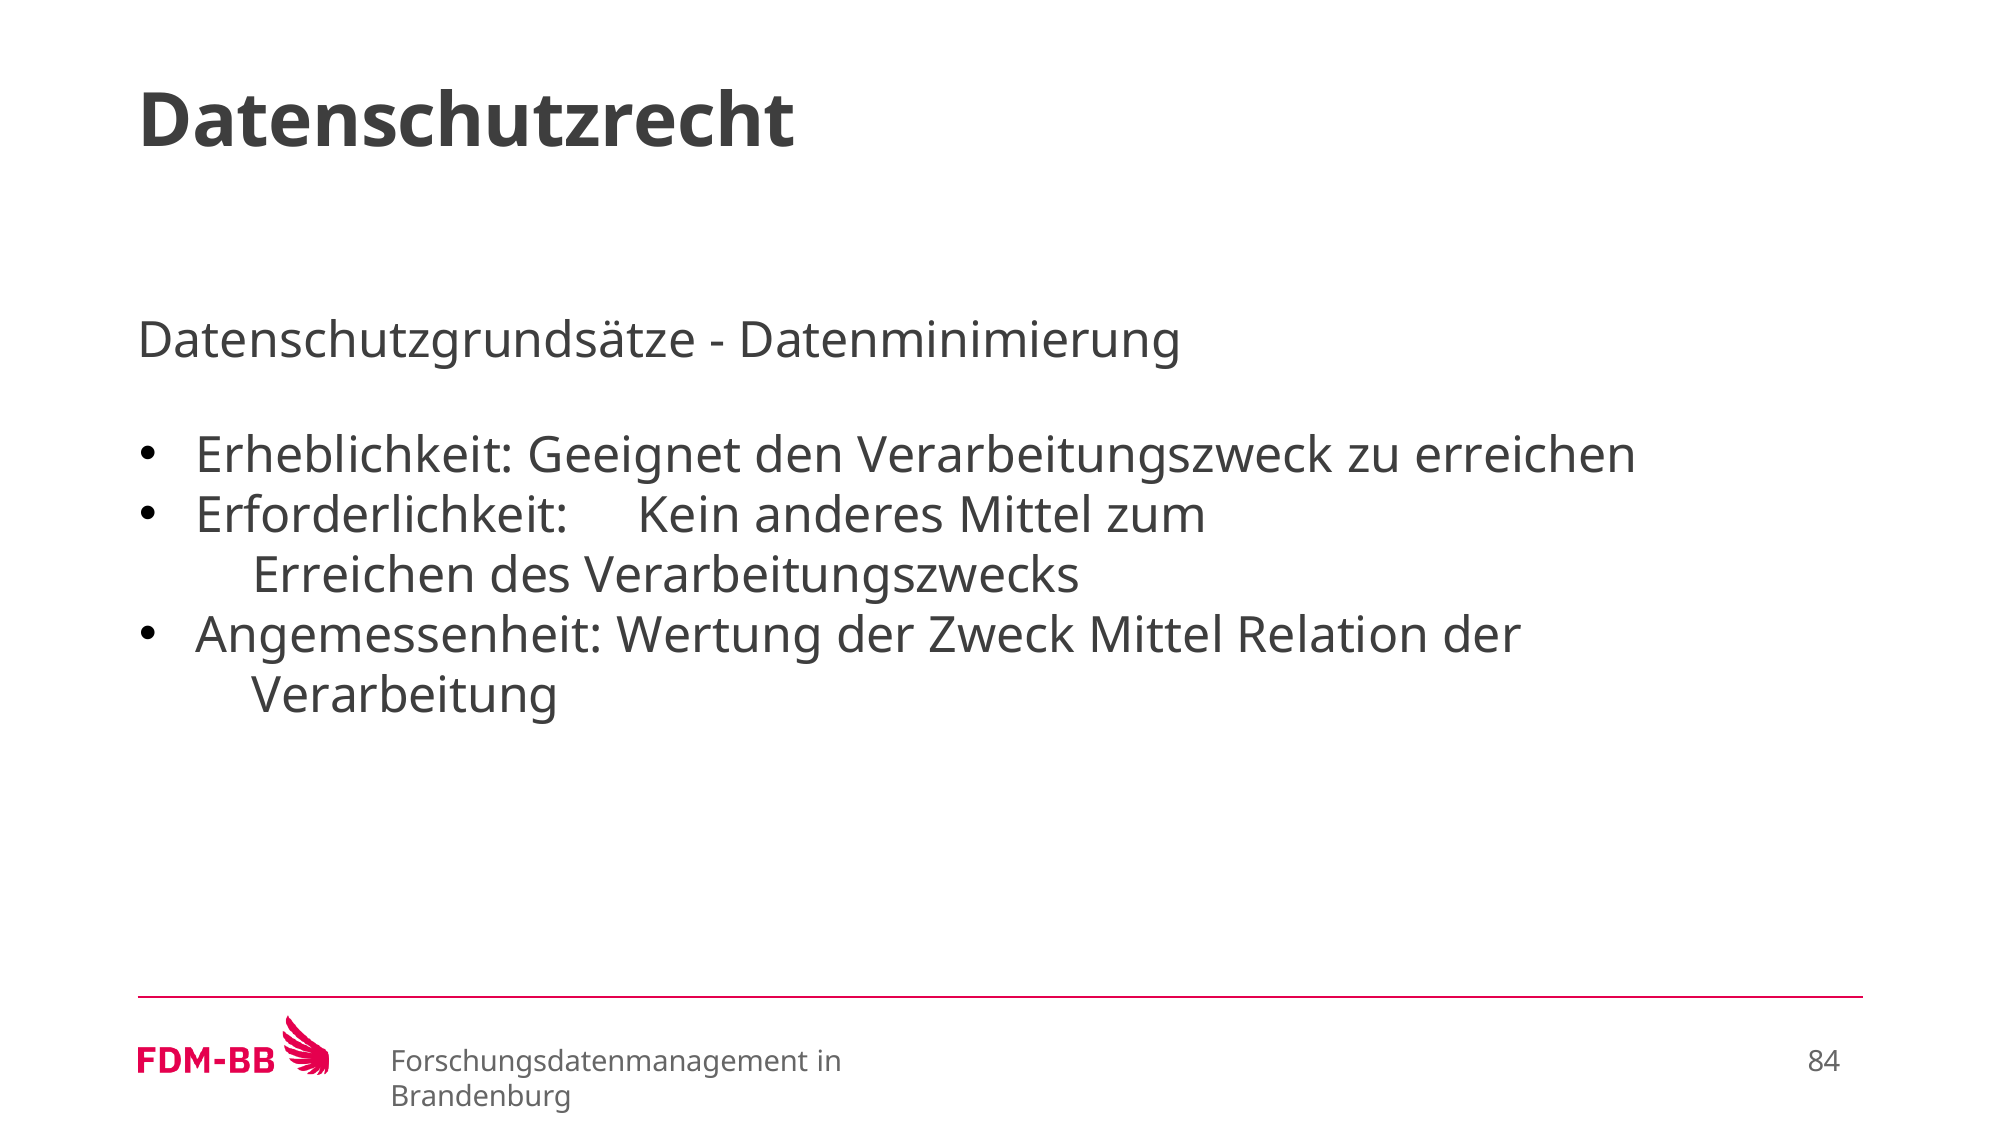

# Datenschutzrecht
Datenschutzgrundsätze - Datenminimierung
Erheblichkeit: Geeignet den Verarbeitungszweck zu erreichen
Erforderlichkeit:	Kein anderes Mittel zum Erreichen des Verarbeitungszwecks
Angemessenheit: Wertung der Zweck Mittel Relation der Verarbeitung
Forschungsdatenmanagement in Brandenburg
84